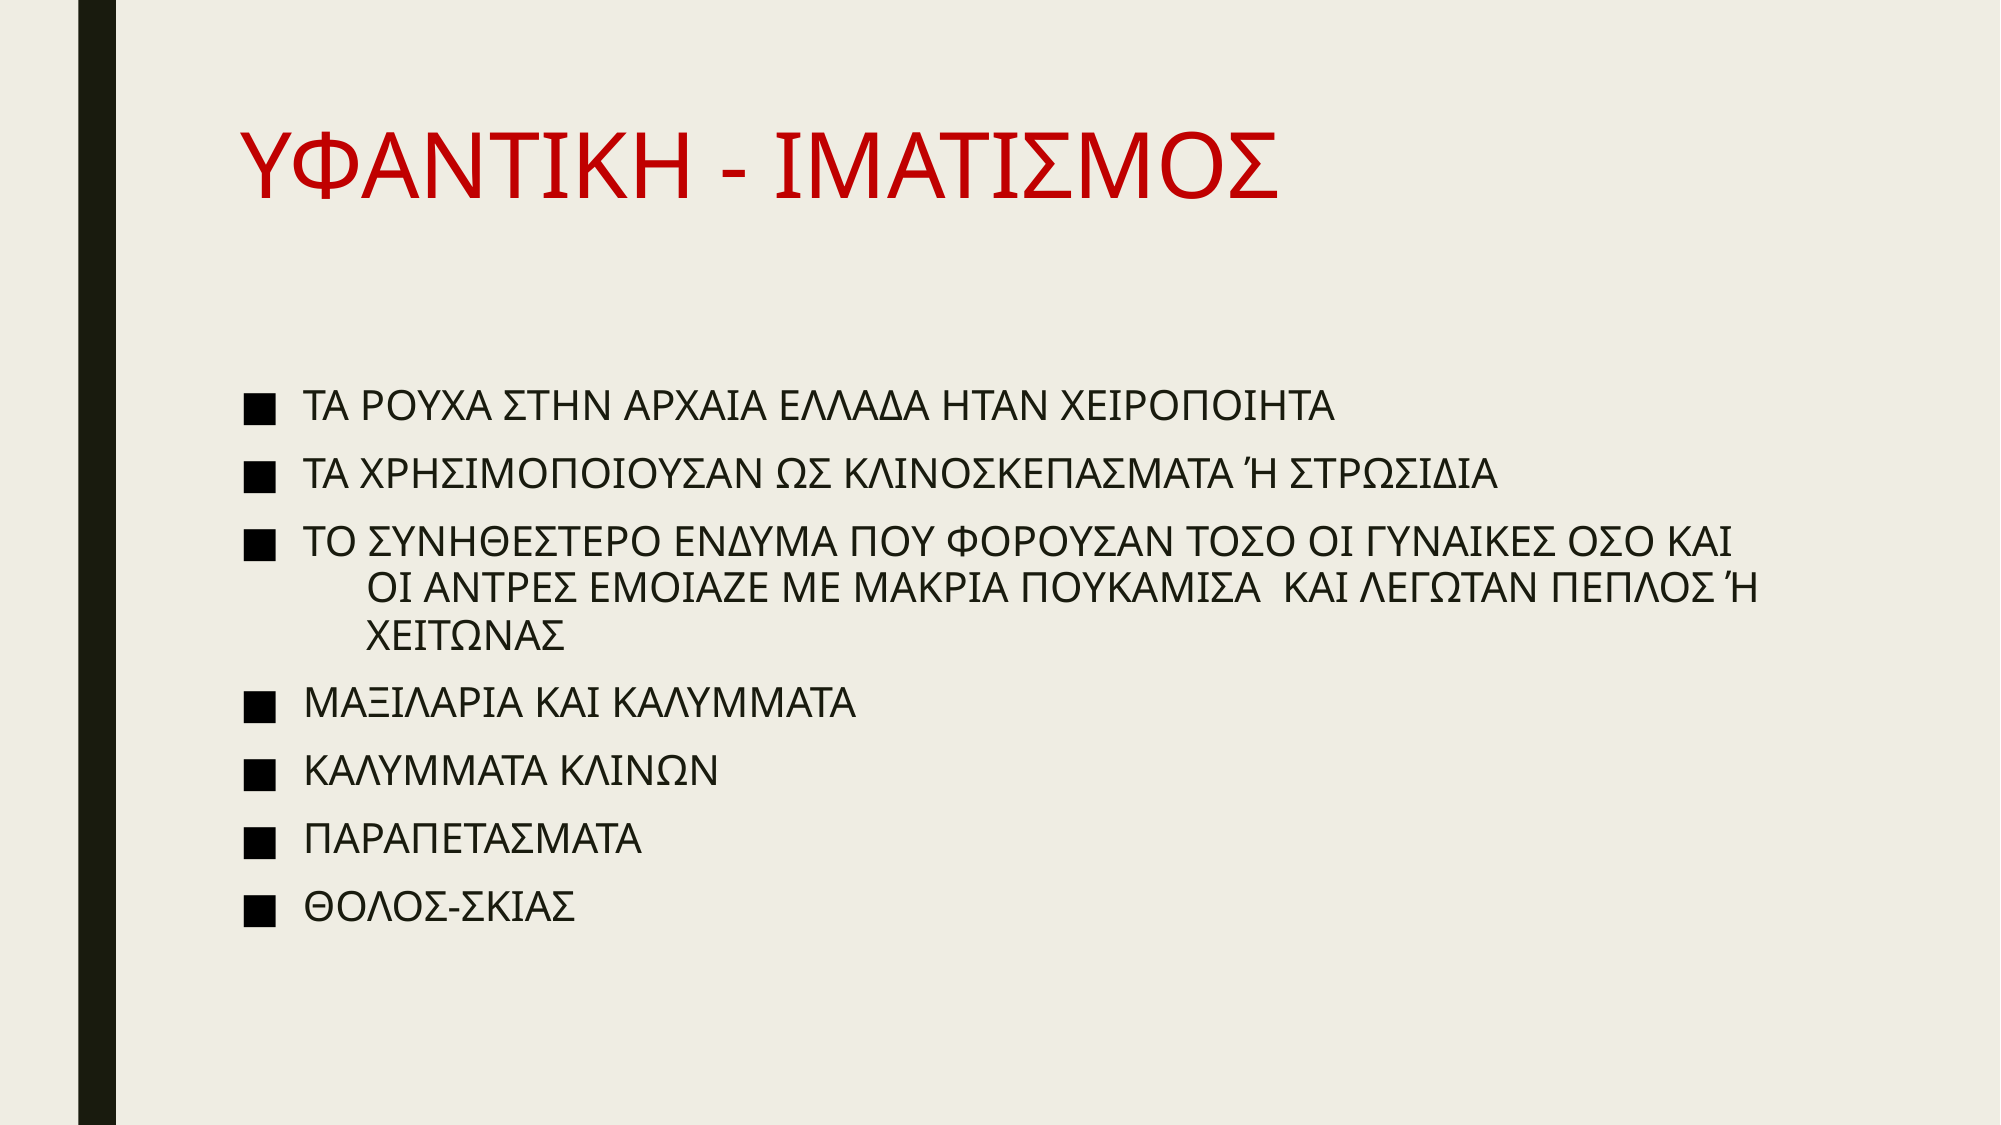

# ΥΦΑΝΤΙΚΗ - ΙΜΑΤΙΣΜΟΣ
ΤΑ ΡΟΥΧΑ ΣΤΗΝ ΑΡΧΑΙΑ ΕΛΛΑΔΑ ΗΤΑΝ ΧΕΙΡΟΠΟΙΗΤΑ
ΤΑ ΧΡΗΣΙΜΟΠΟΙΟΥΣΑΝ ΩΣ ΚΛΙΝΟΣΚΕΠΑΣΜΑΤΑ Ή ΣΤΡΩΣΙΔΙΑ
ΤΟ ΣΥΝΗΘΕΣΤΕΡΟ ΕΝΔΥΜΑ ΠΟΥ ΦΟΡΟΥΣΑΝ ΤΟΣΟ ΟΙ ΓΥΝΑΙΚΕΣ ΟΣΟ ΚΑΙ ΟΙ ΑΝΤΡΕΣ ΕΜΟΙΑΖΕ ΜΕ ΜΑΚΡΙΑ ΠΟΥΚΑΜΙΣΑ ΚΑΙ ΛΕΓΩΤΑΝ ΠΕΠΛΟΣ Ή ΧΕΙΤΩΝΑΣ
ΜΑΞΙΛΑΡΙΑ ΚΑΙ ΚΑΛΥΜΜΑΤΑ
ΚΑΛΥΜΜΑΤΑ ΚΛΙΝΩΝ
ΠΑΡΑΠΕΤΑΣΜΑΤΑ
ΘΟΛΟΣ-ΣΚΙΑΣ